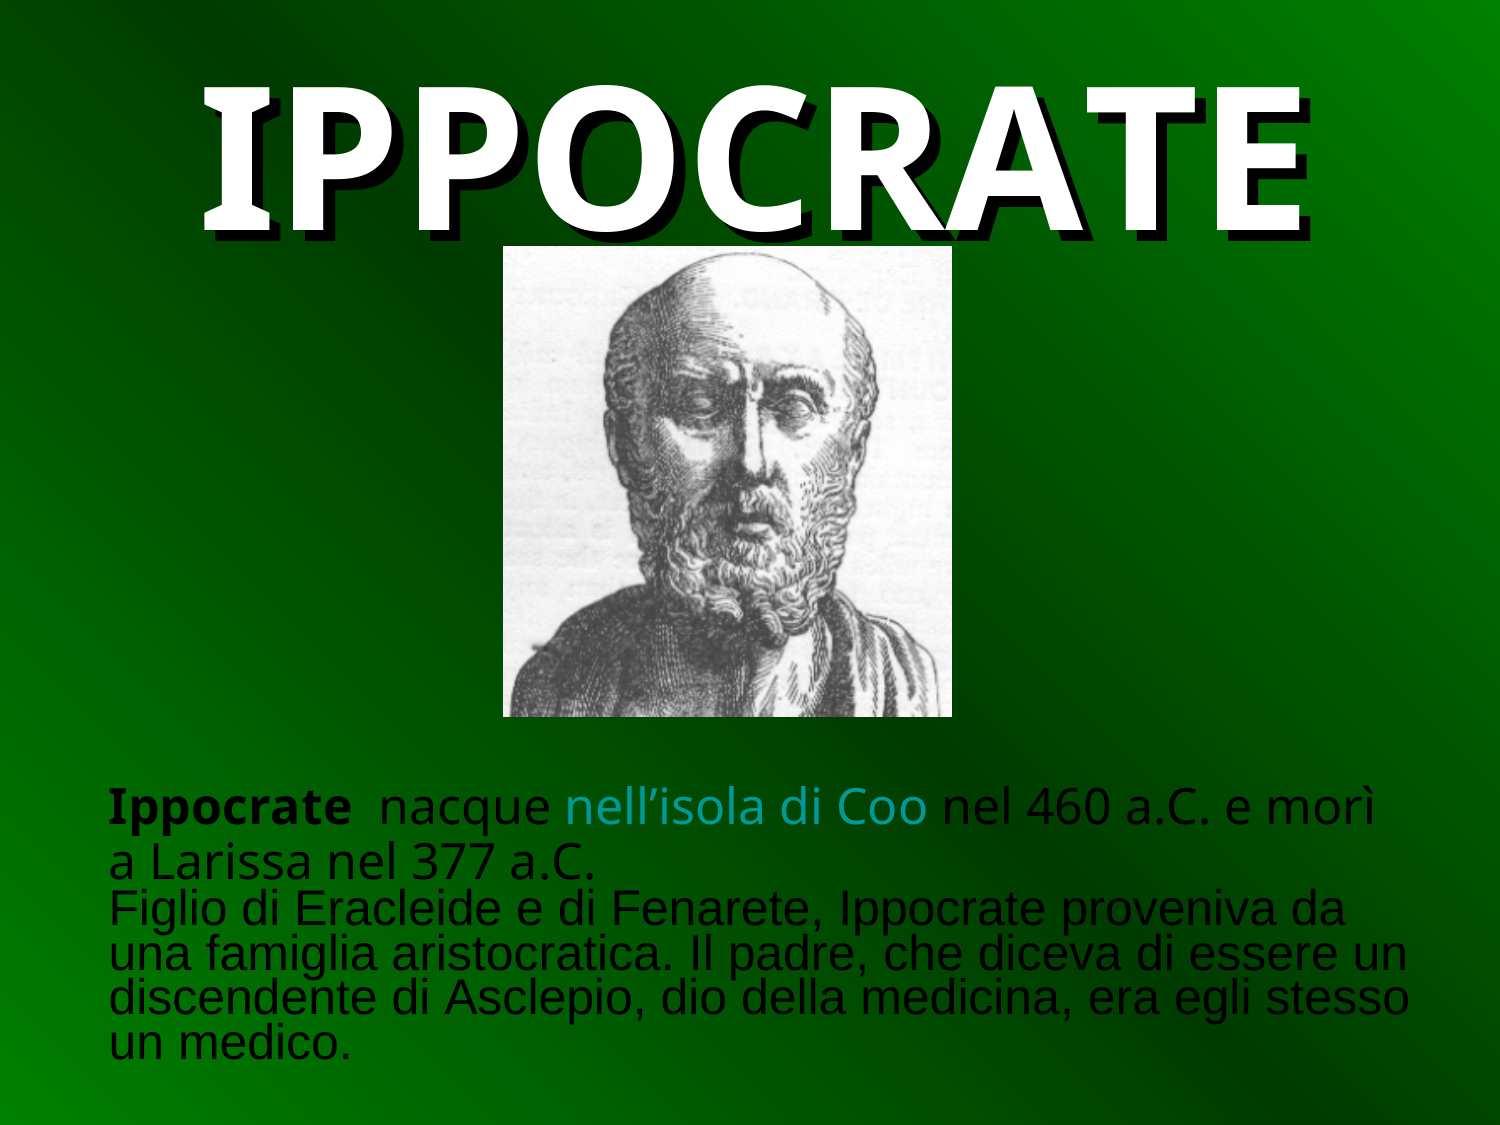

# IPPOCRATE
Ippocrate nacque nell’isola di Coo nel 460 a.C. e morì a Larissa nel 377 a.C.
Figlio di Eracleide e di Fenarete, Ippocrate proveniva da una famiglia aristocratica. Il padre, che diceva di essere un discendente di Asclepio, dio della medicina, era egli stesso un medico.